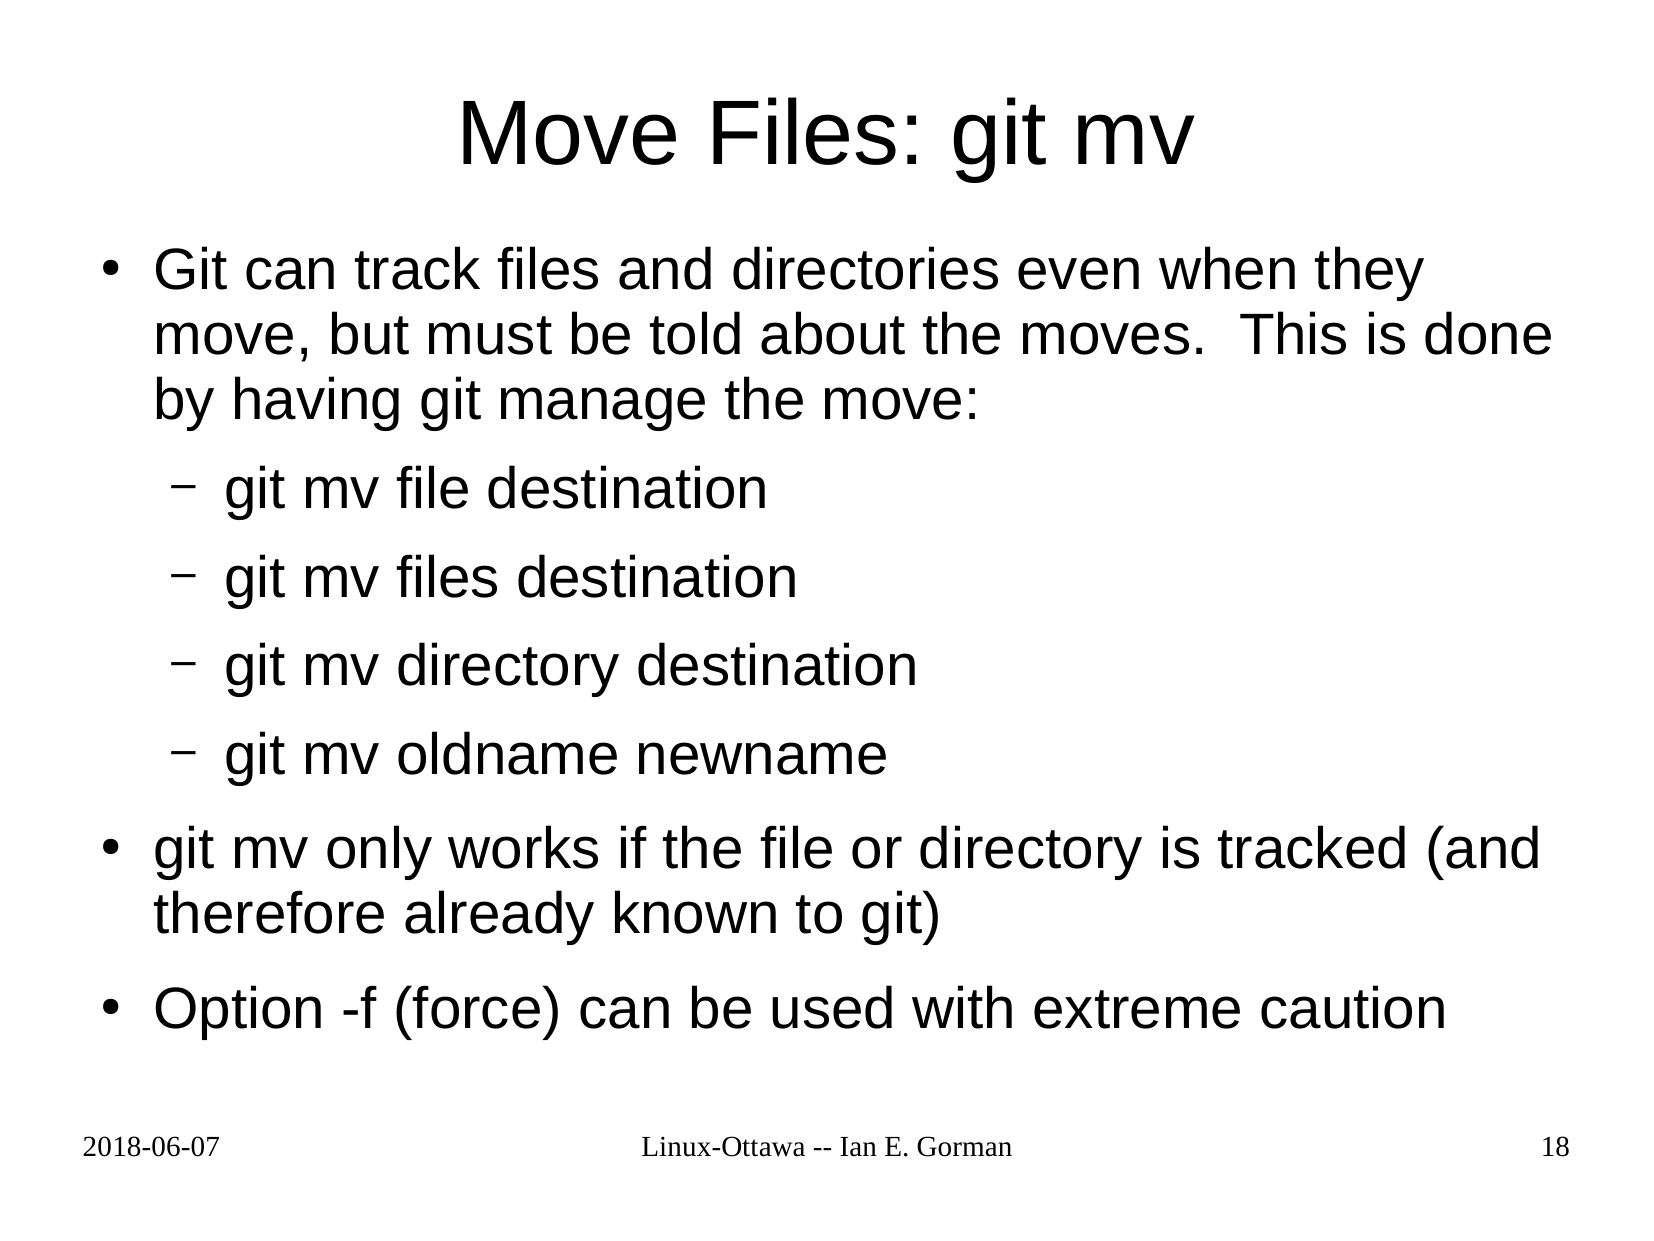

# Move Files: git mv
Git can track files and directories even when they move, but must be told about the moves. This is done by having git manage the move:
git mv file destination
git mv files destination
git mv directory destination
git mv oldname newname
git mv only works if the file or directory is tracked (and therefore already known to git)
Option -f (force) can be used with extreme caution
2018-06-07
Linux-Ottawa -- Ian E. Gorman
18